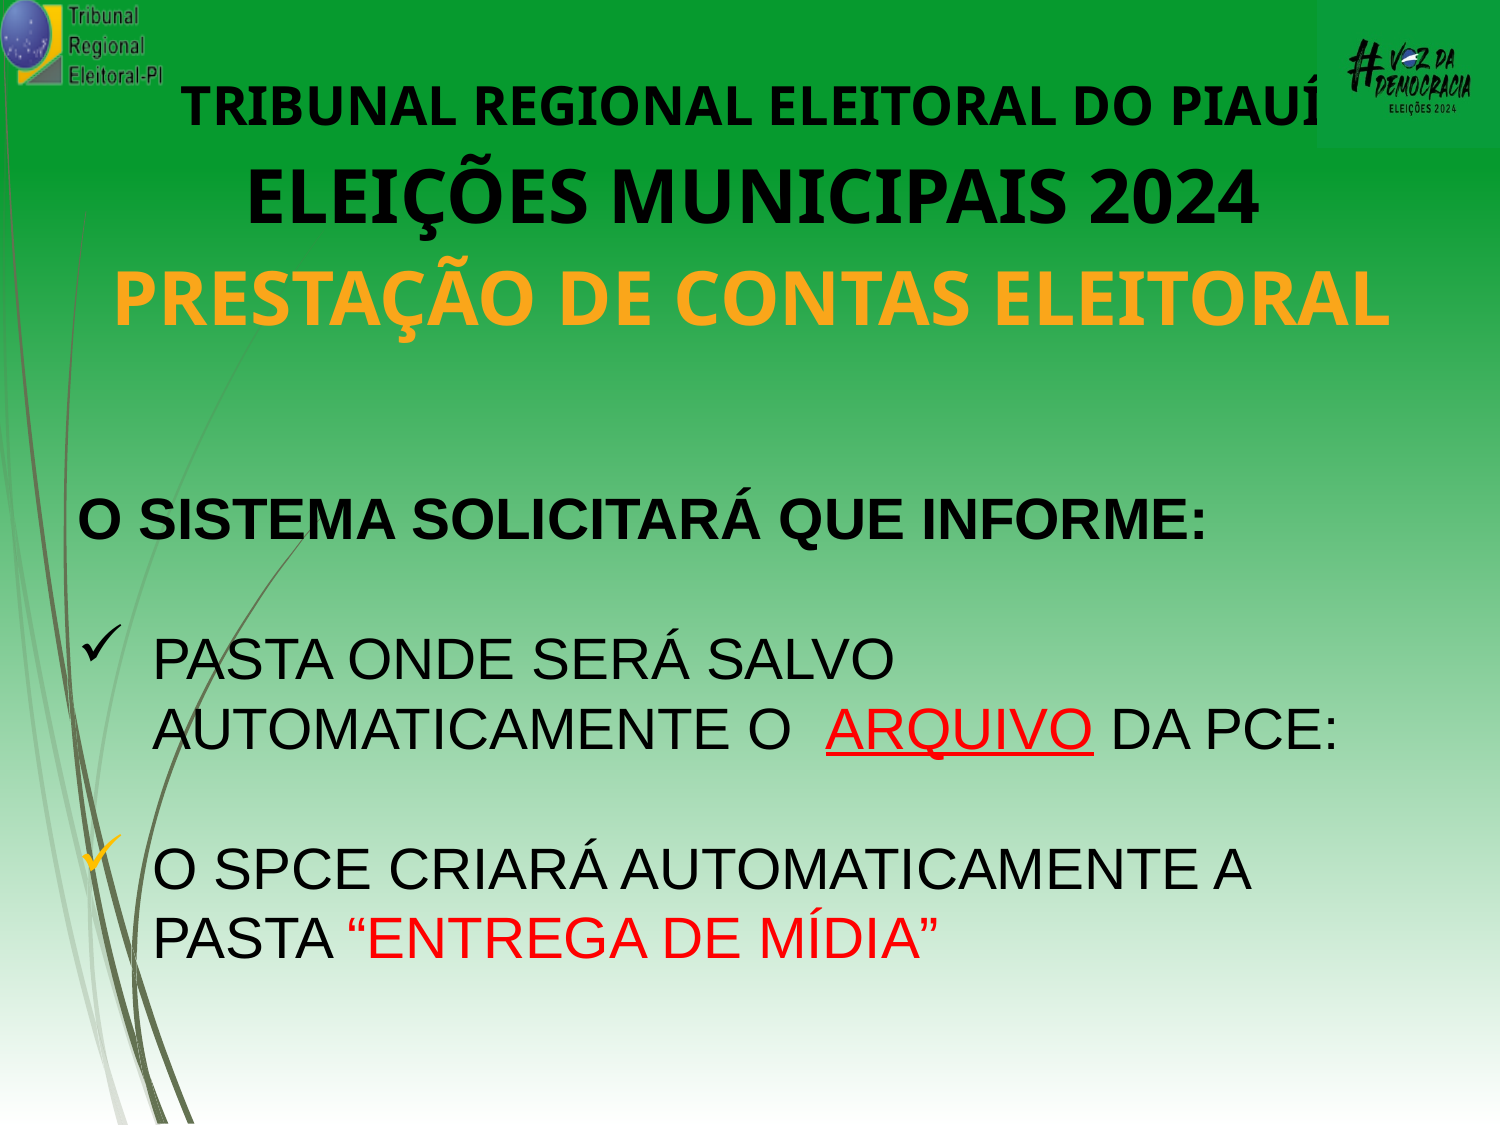

TRIBUNAL REGIONAL ELEITORAL DO PIAUÍ
ELEIÇÕES MUNICIPAIS 2024
PRESTAÇÃO DE CONTAS ELEITORAL
O SISTEMA SOLICITARÁ QUE INFORME:
PASTA ONDE SERÁ SALVO AUTOMATICAMENTE O ARQUIVO DA PCE:
O SPCE CRIARÁ AUTOMATICAMENTE A PASTA “ENTREGA DE MÍDIA”